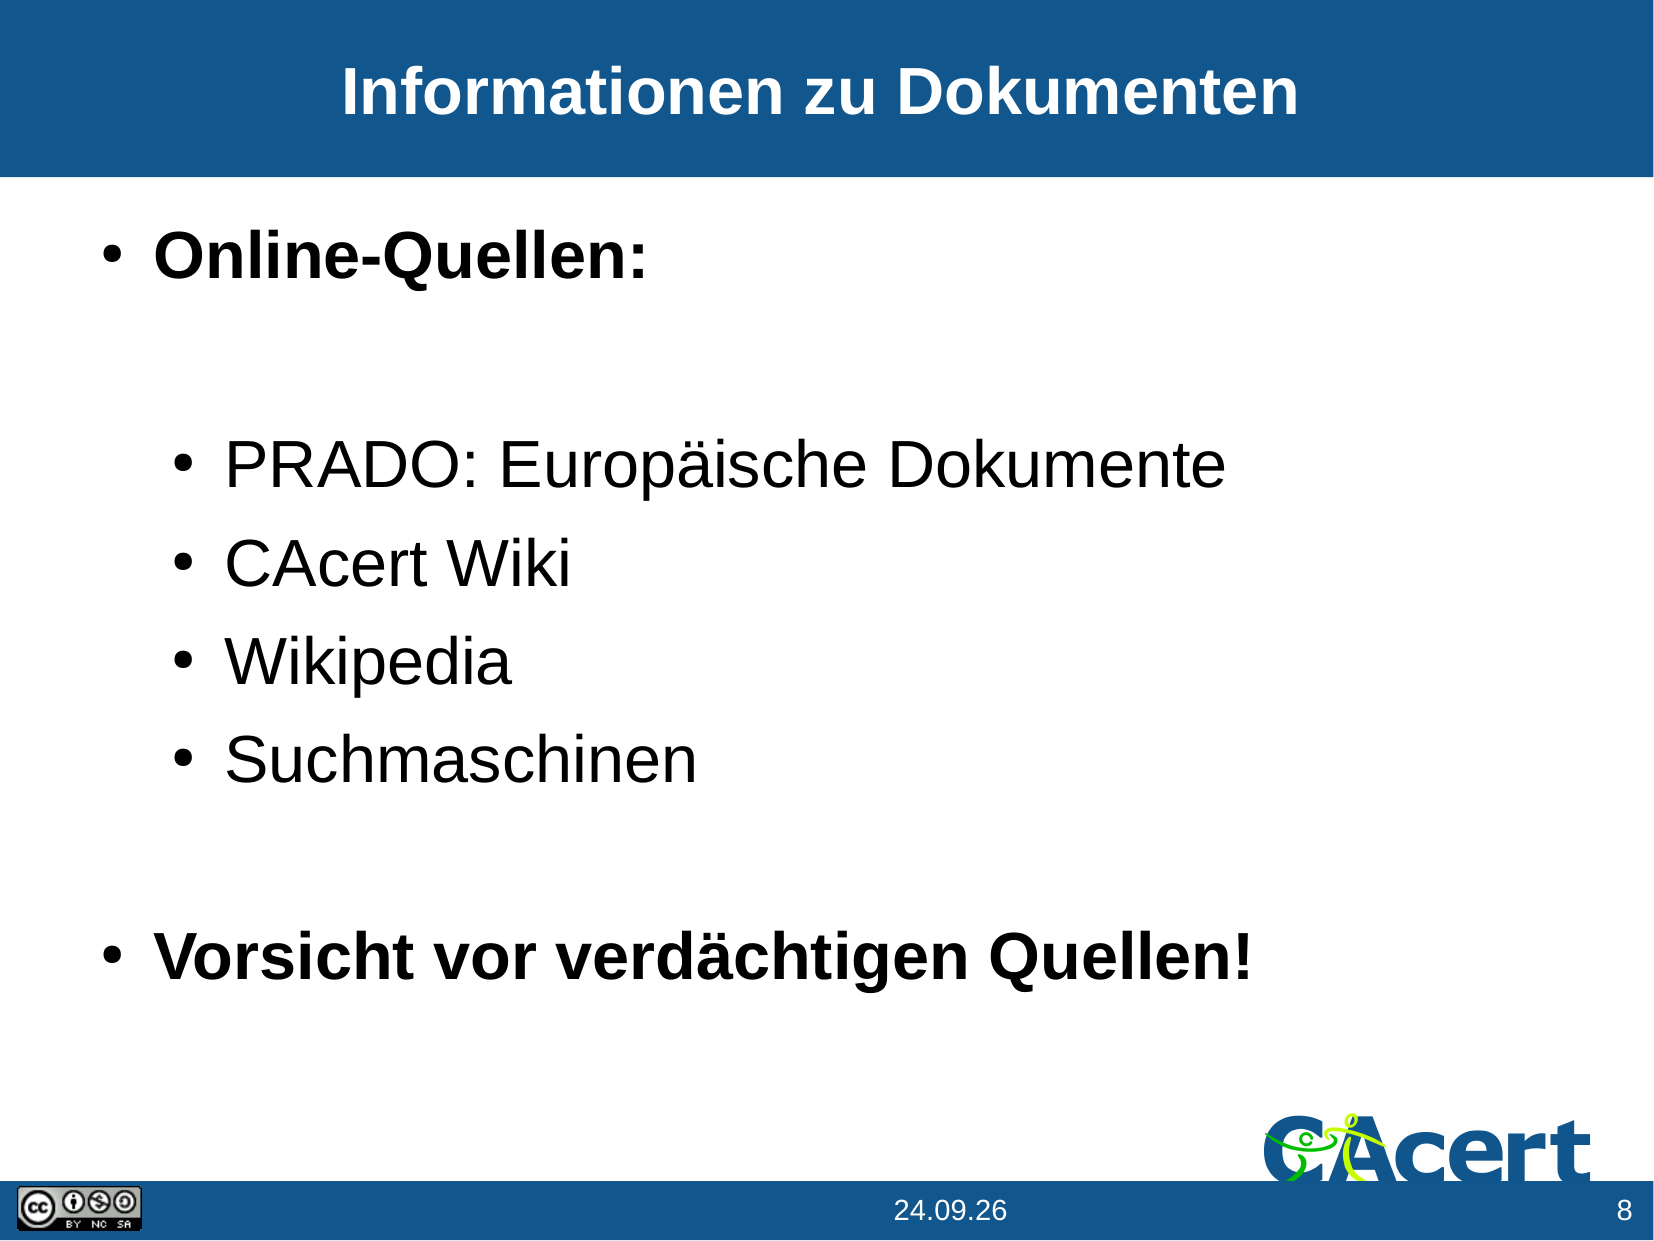

# Informationen zu Dokumenten
Online-Quellen:
PRADO: Europäische Dokumente
CAcert Wiki
Wikipedia
Suchmaschinen
Vorsicht vor verdächtigen Quellen!